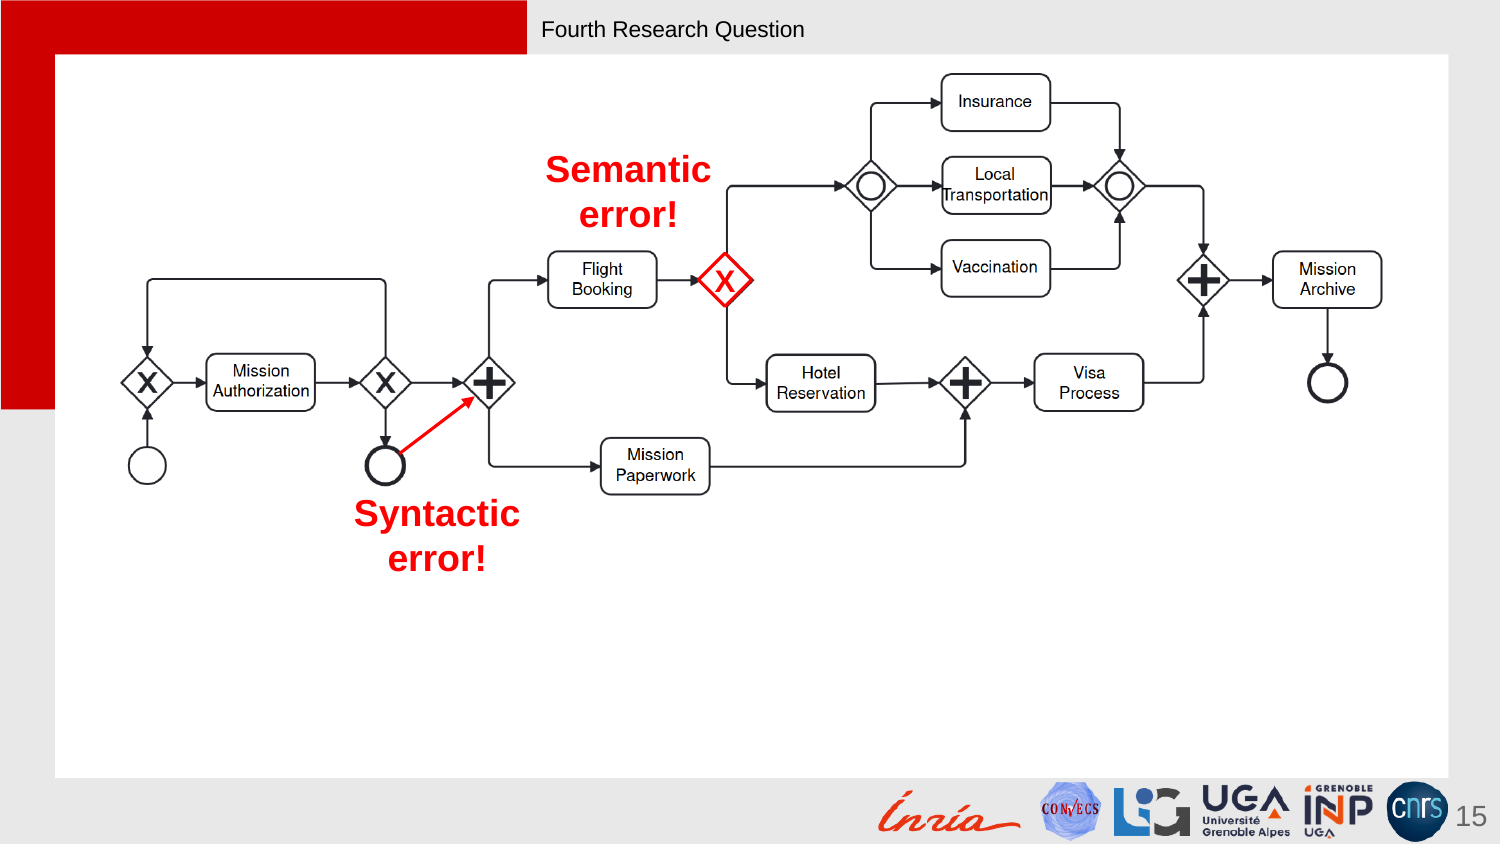

# Fourth Research Question
Semantic
error!
X
Syntactic
error!
15